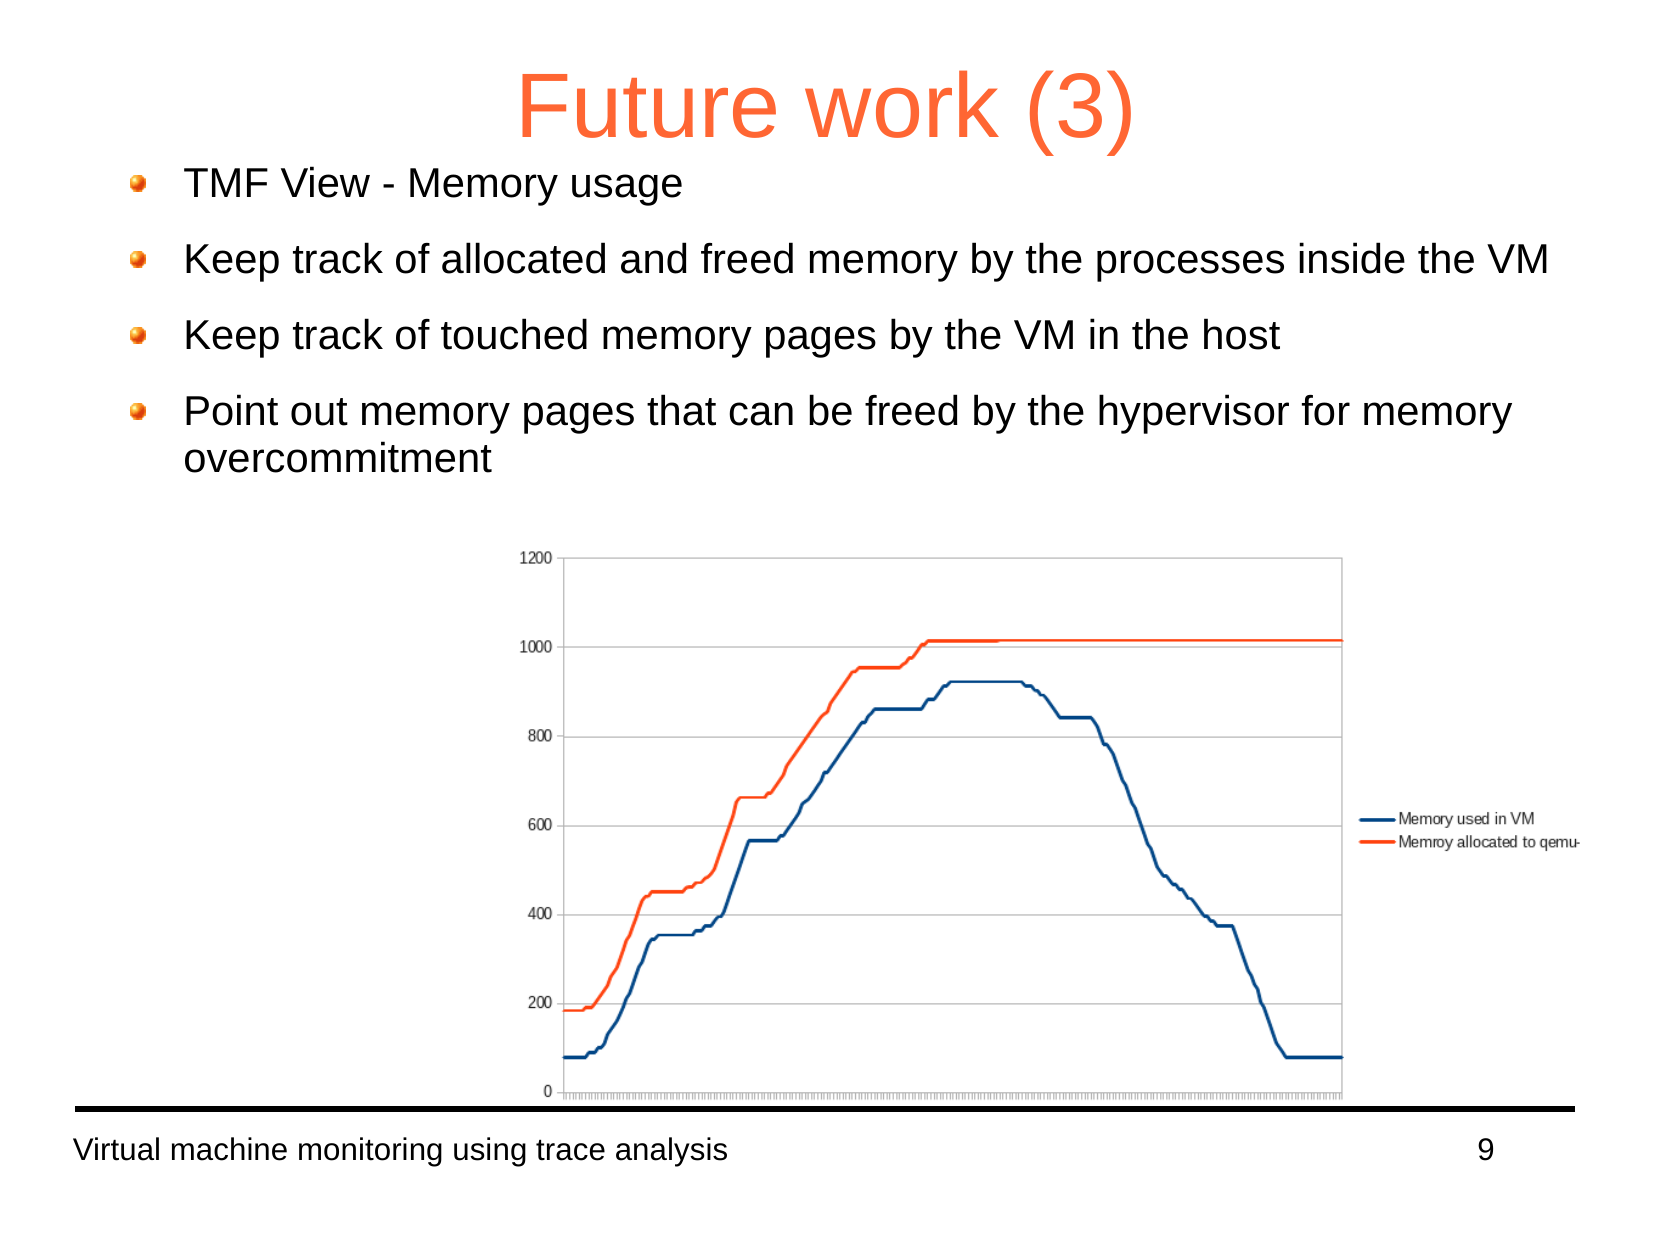

# Future work (3)
TMF View - Memory usage
Keep track of allocated and freed memory by the processes inside the VM
Keep track of touched memory pages by the VM in the host
Point out memory pages that can be freed by the hypervisor for memory overcommitment